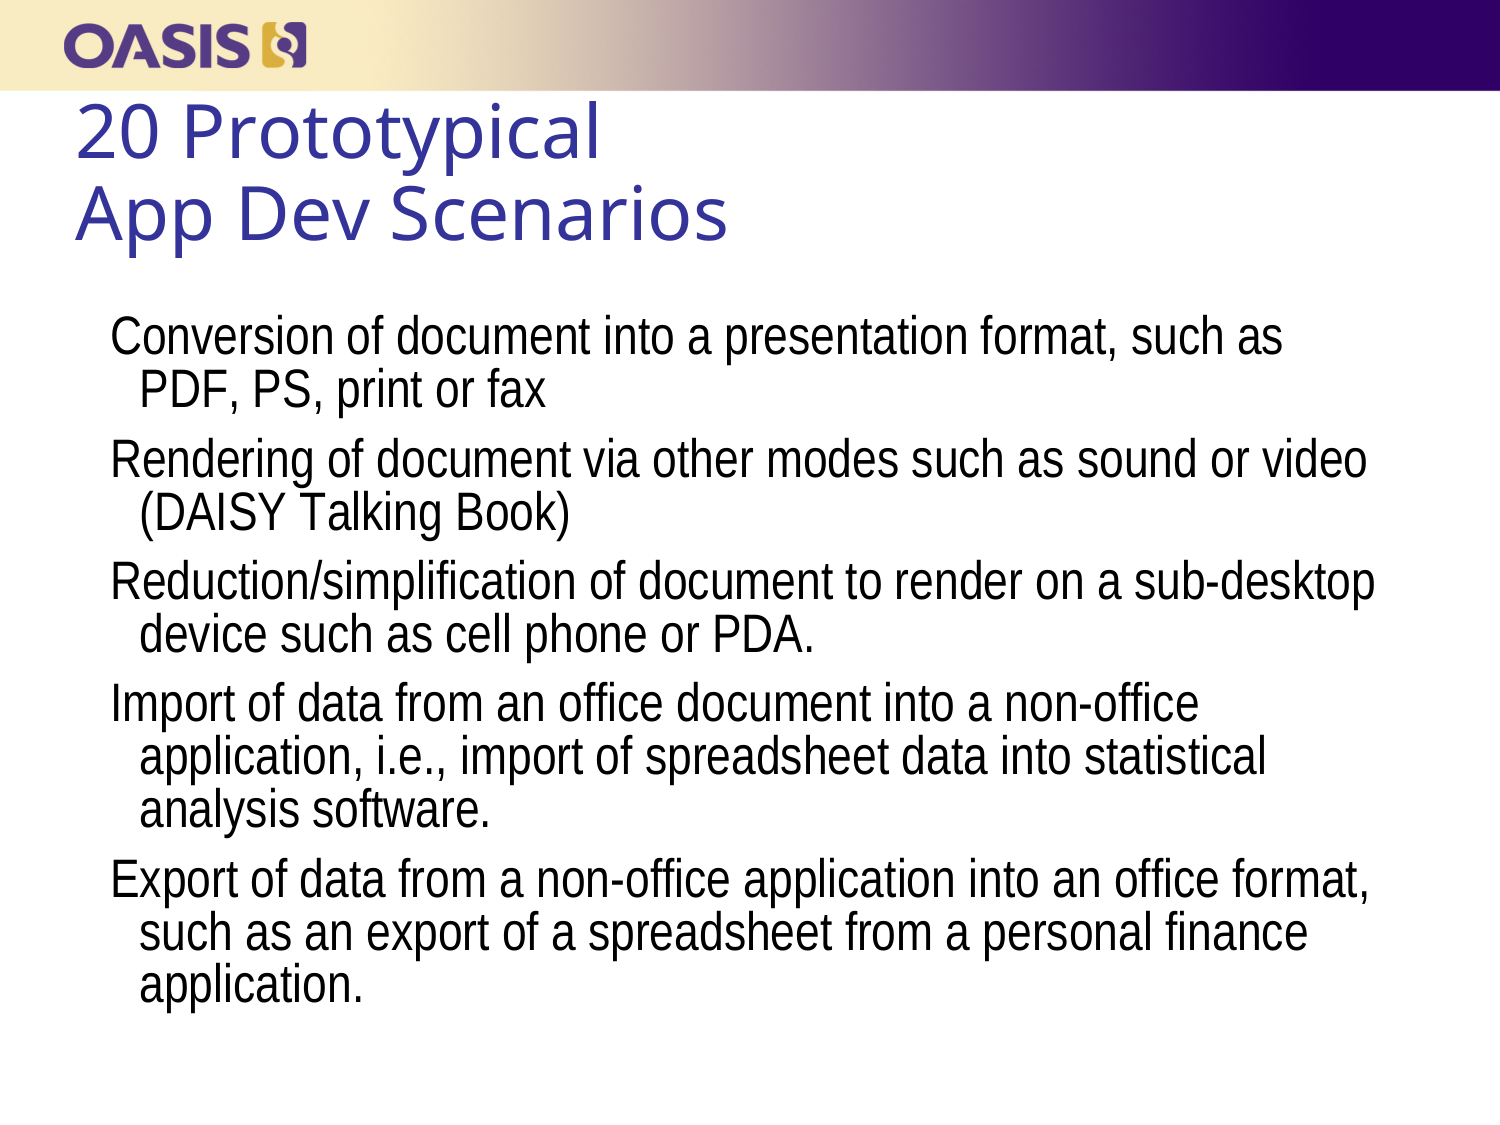

# 20 Prototypical App Dev Scenarios
Conversion of document into a presentation format, such as PDF, PS, print or fax
Rendering of document via other modes such as sound or video (DAISY Talking Book)
Reduction/simplification of document to render on a sub-desktop device such as cell phone or PDA.
Import of data from an office document into a non-office application, i.e., import of spreadsheet data into statistical analysis software.
Export of data from a non-office application into an office format, such as an export of a spreadsheet from a personal finance application.